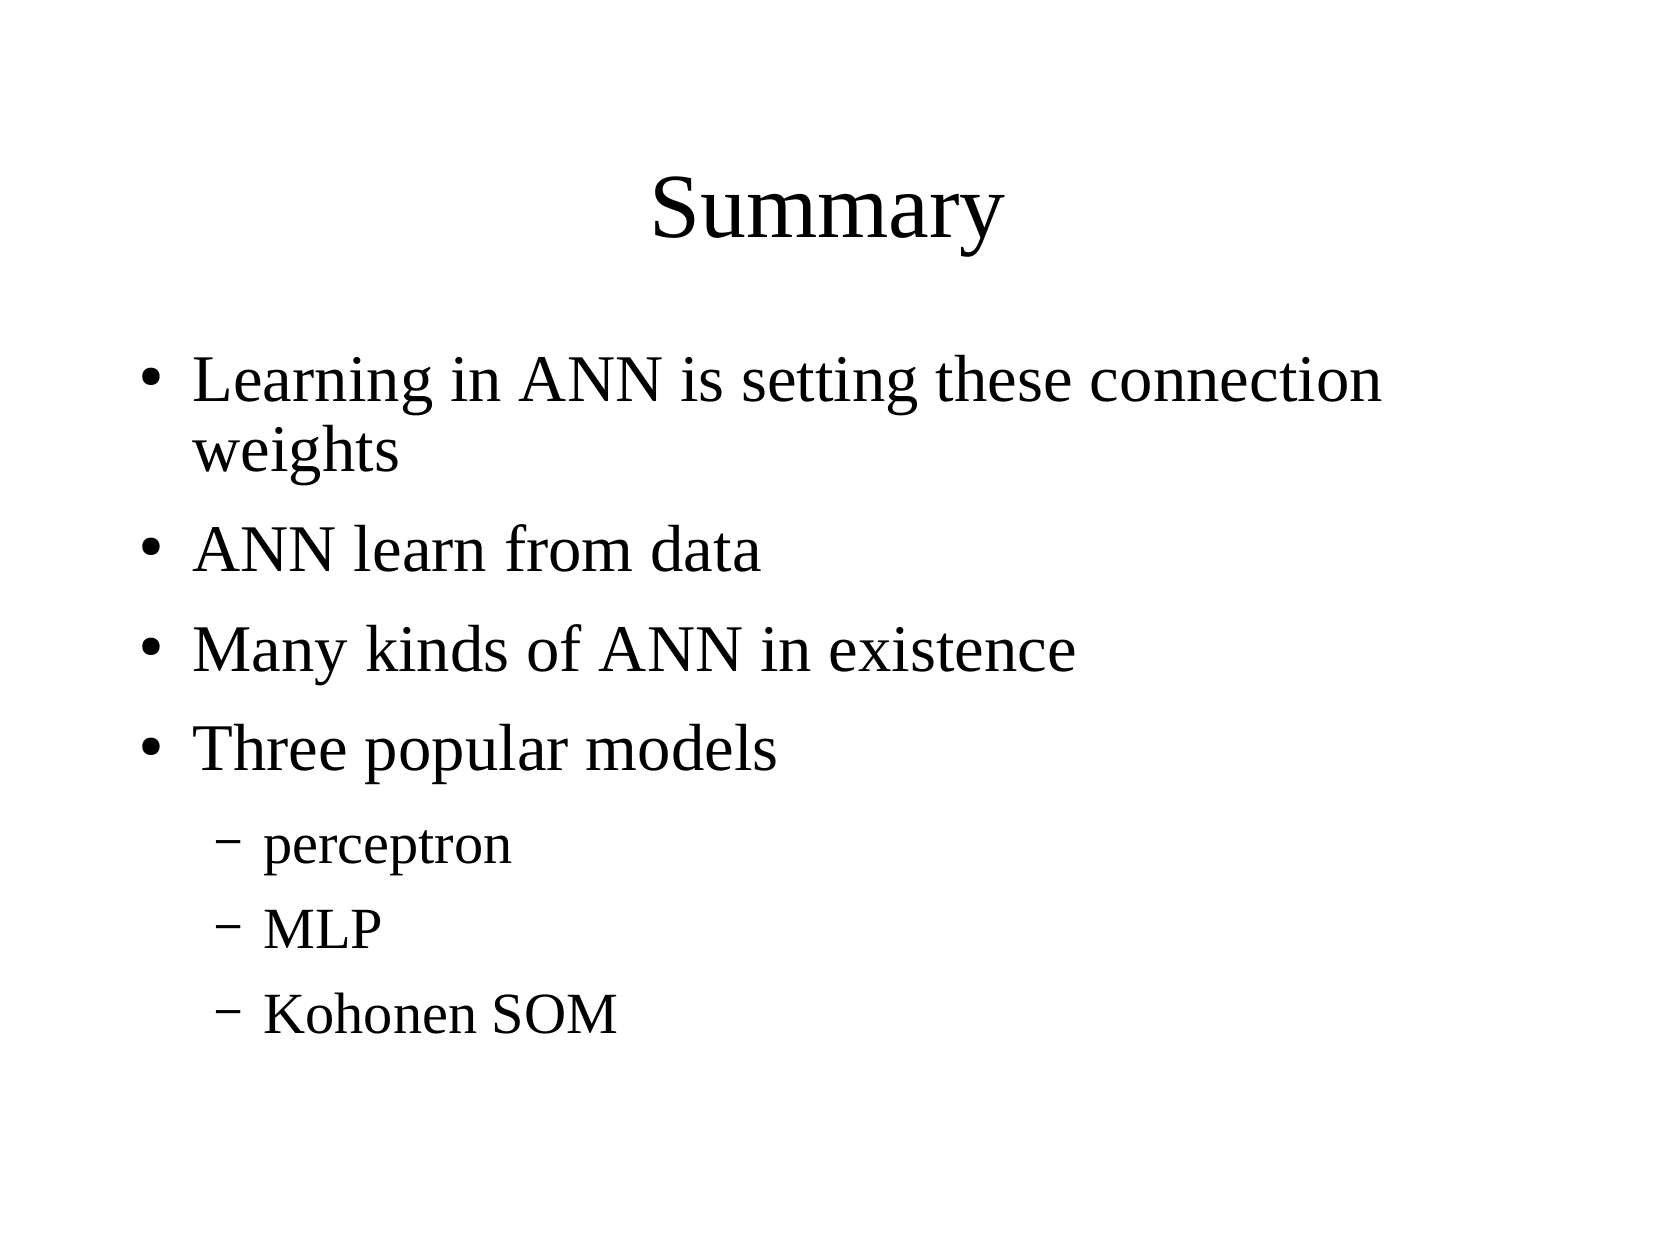

# Summary
Learning in ANN is setting these connection weights
ANN learn from data
Many kinds of ANN in existence
Three popular models
perceptron
MLP
Kohonen SOM